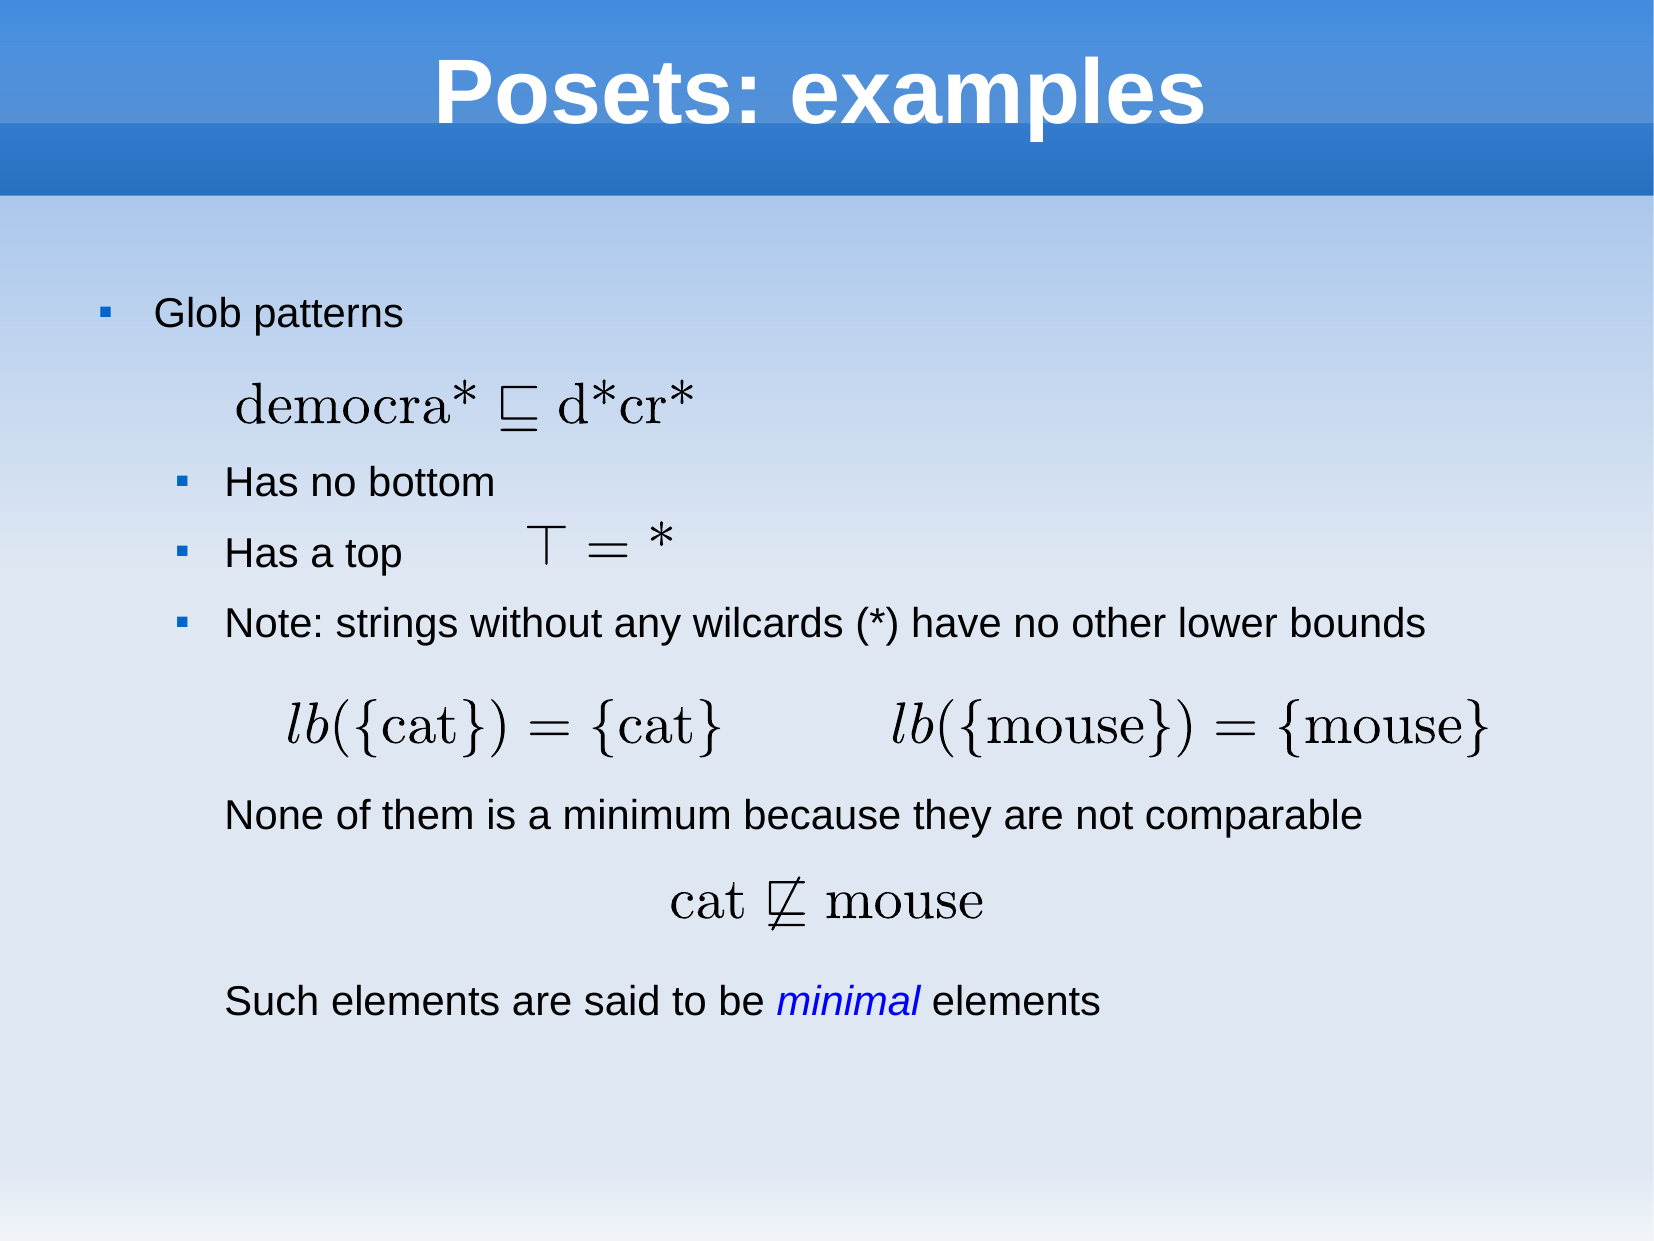

# Posets: examples
Glob patterns
Has no bottom
Has a top
Note: strings without any wilcards (*) have no other lower bounds
None of them is a minimum because they are not comparable
Such elements are said to be minimal elements